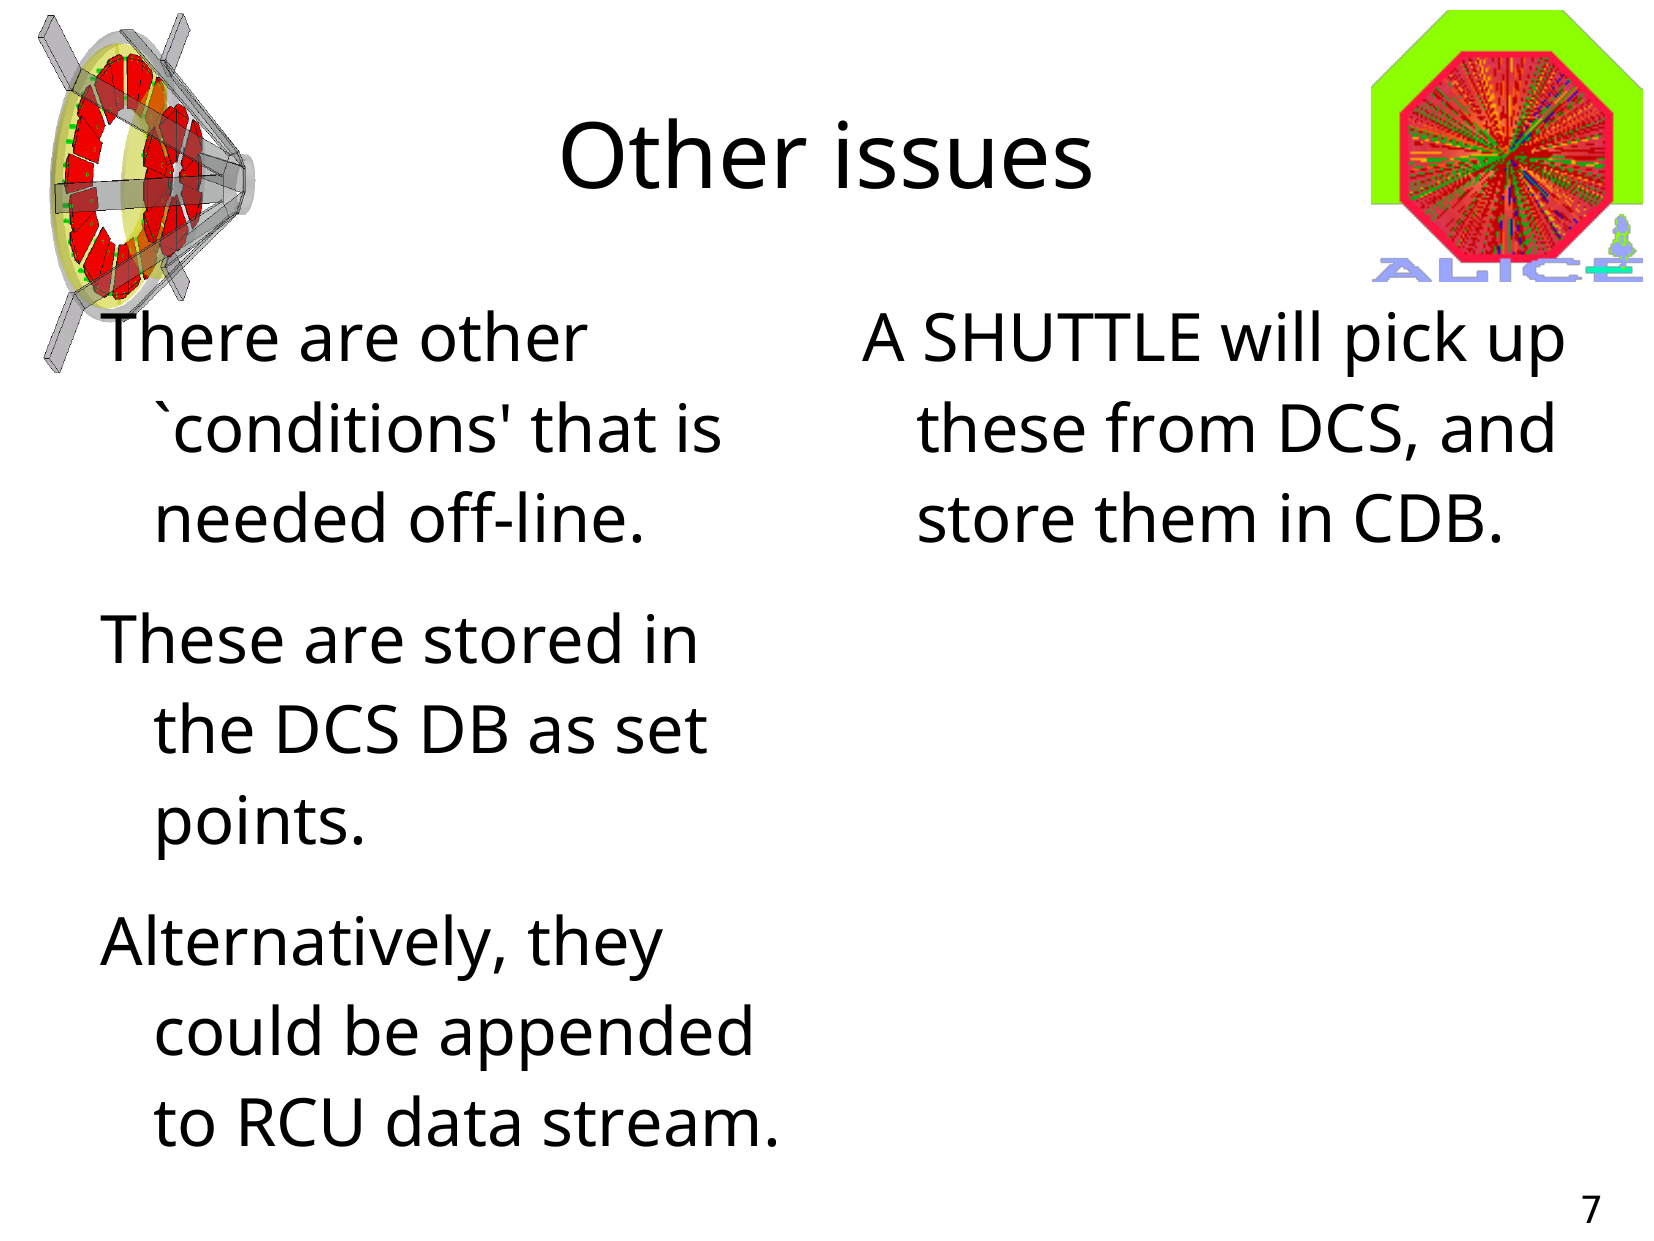

# Other issues
There are other `conditions' that is needed off-line.
These are stored in the DCS DB as set points.
Alternatively, they could be appended to RCU data stream.
A SHUTTLE will pick up these from DCS, and store them in CDB.